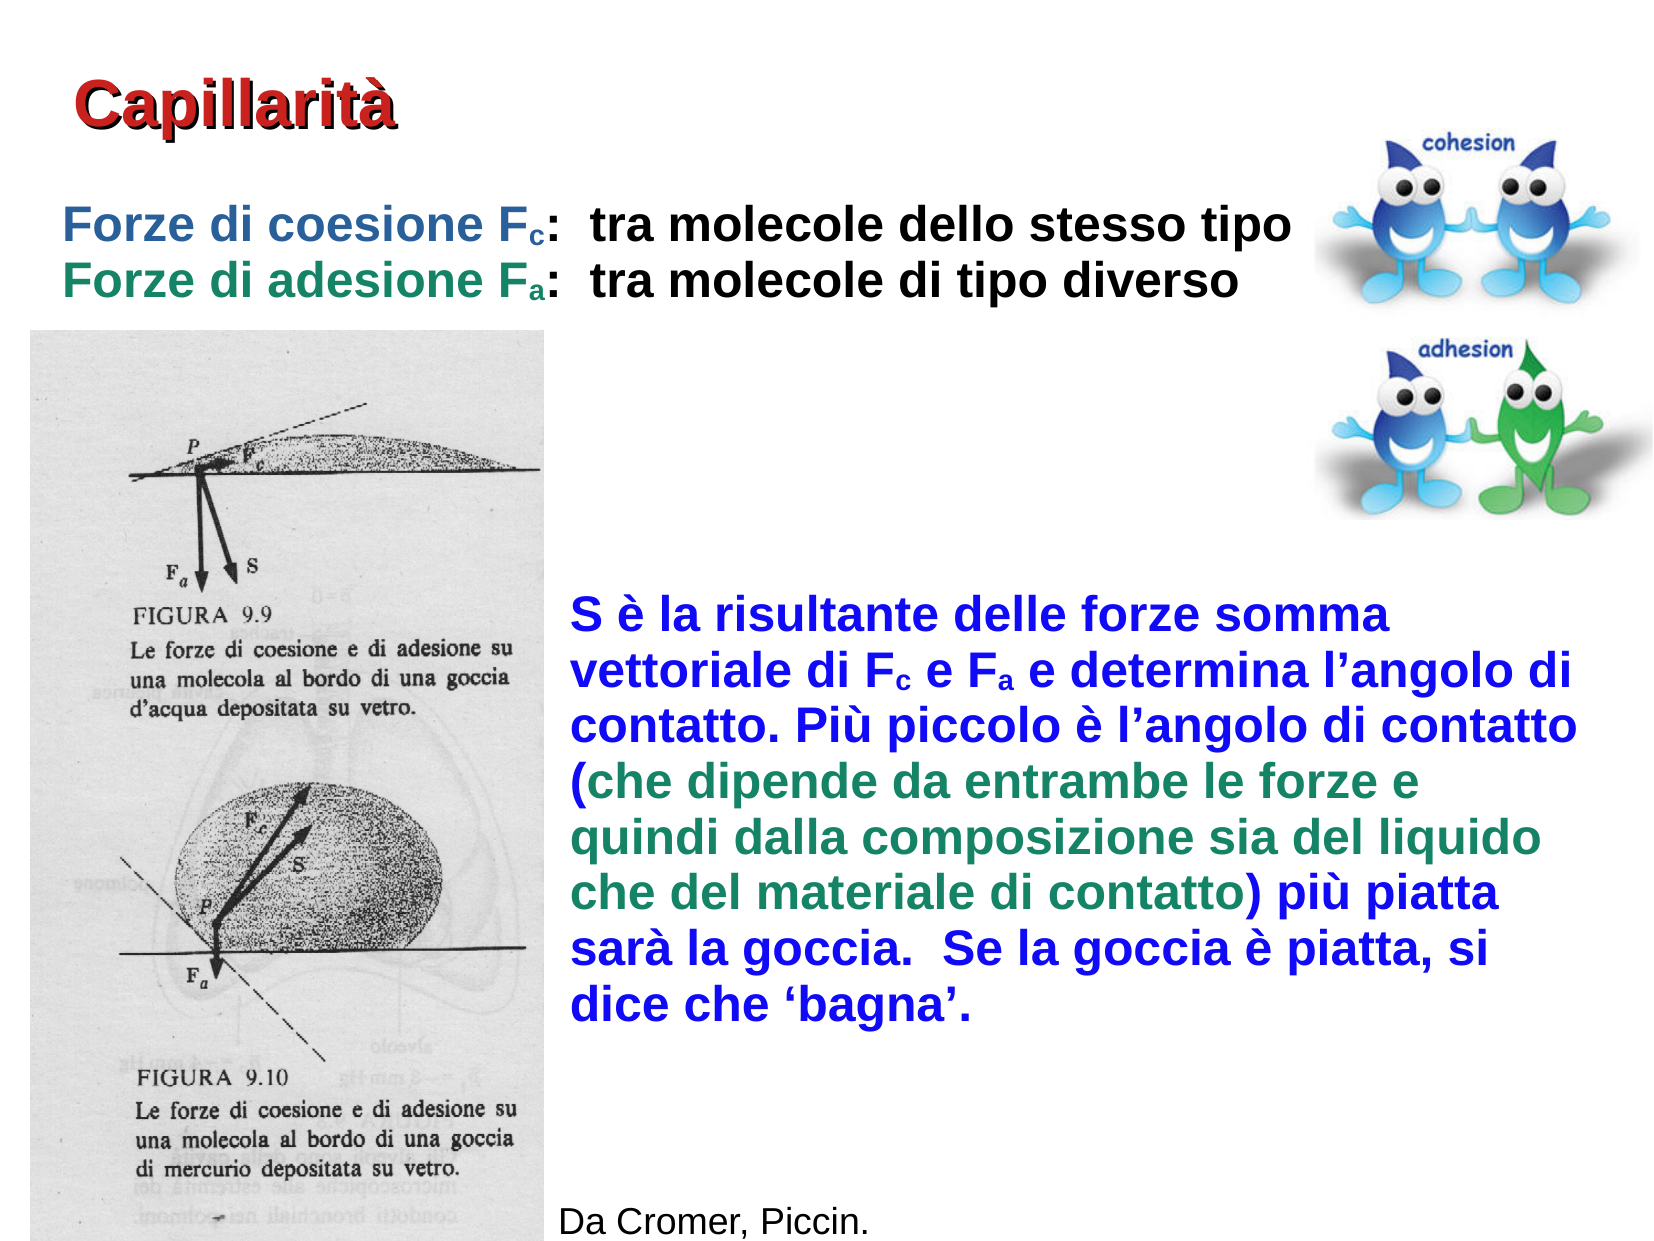

Capillarità
Forze di coesione Fc: tra molecole dello stesso tipo
Forze di adesione Fa: tra molecole di tipo diverso
S è la risultante delle forze somma vettoriale di Fc e Fa e determina l’angolo di contatto. Più piccolo è l’angolo di contatto (che dipende da entrambe le forze e quindi dalla composizione sia del liquido che del materiale di contatto) più piatta sarà la goccia. Se la goccia è piatta, si dice che ‘bagna’.
Da Cromer, Piccin.